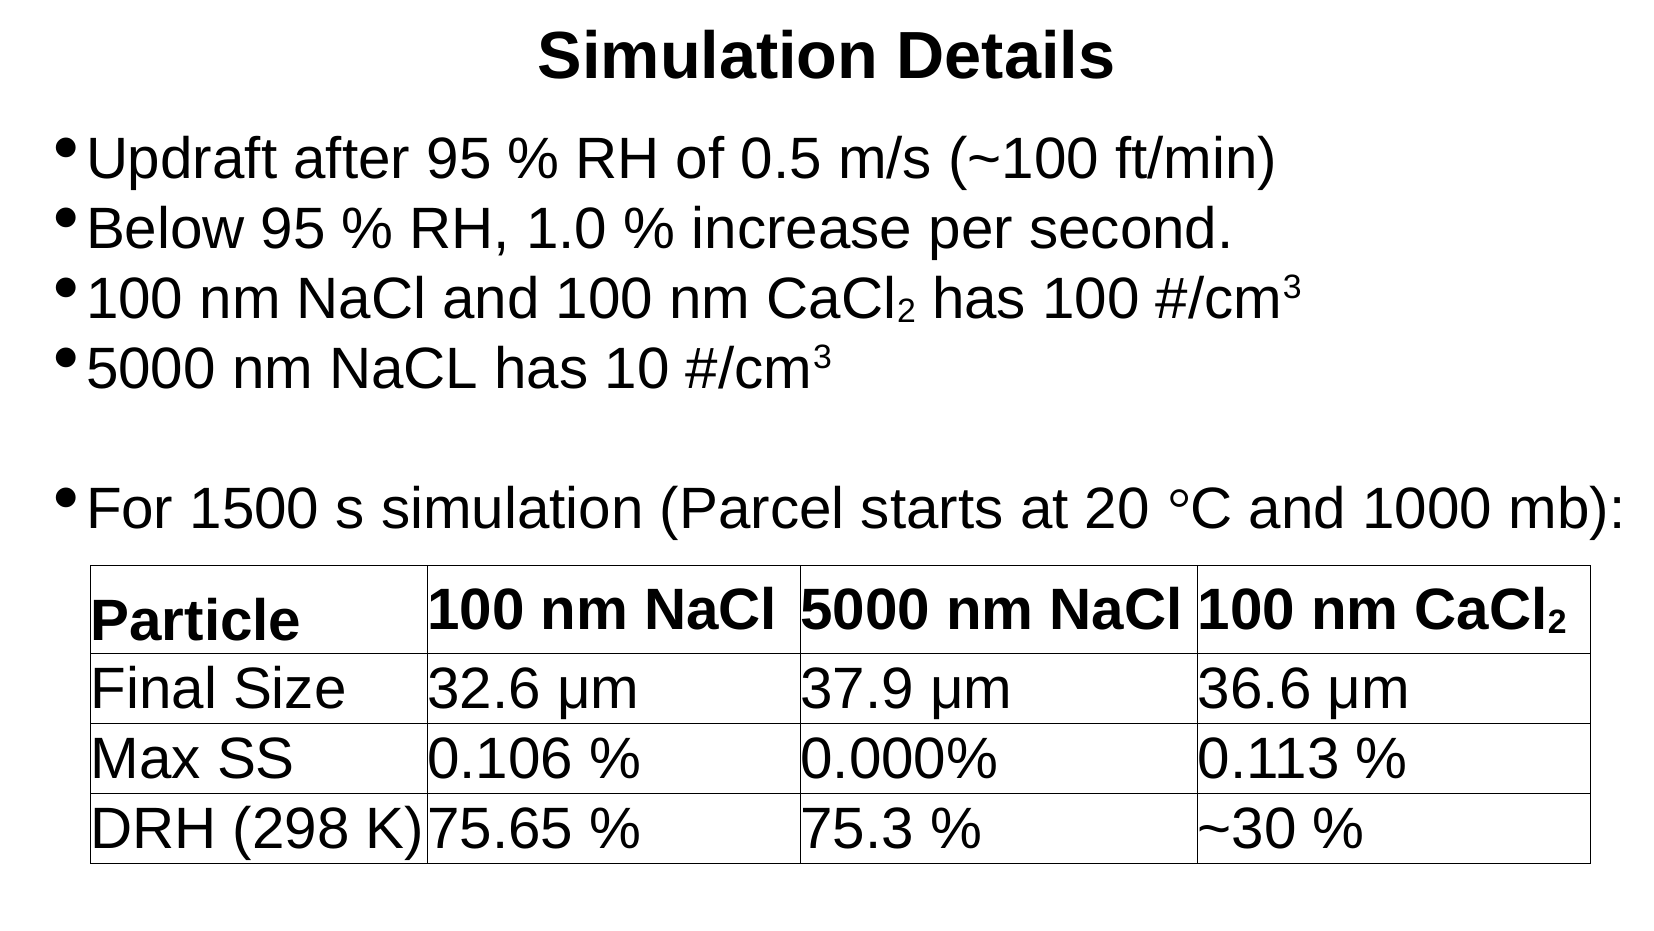

# Simulation Details
Updraft after 95 % RH of 0.5 m/s (~100 ft/min)
Below 95 % RH, 1.0 % increase per second.
100 nm NaCl and 100 nm CaCl2 has 100 #/cm3
5000 nm NaCL has 10 #/cm3
For 1500 s simulation (Parcel starts at 20 °C and 1000 mb):
| Particle | 100 nm NaCl | 5000 nm NaCl | 100 nm CaCl2 |
| --- | --- | --- | --- |
| Final Size | 32.6 μm | 37.9 μm | 36.6 μm |
| Max SS | 0.106 % | 0.000% | 0.113 % |
| DRH (298 K) | 75.65 % | 75.3 % | ~30 % |